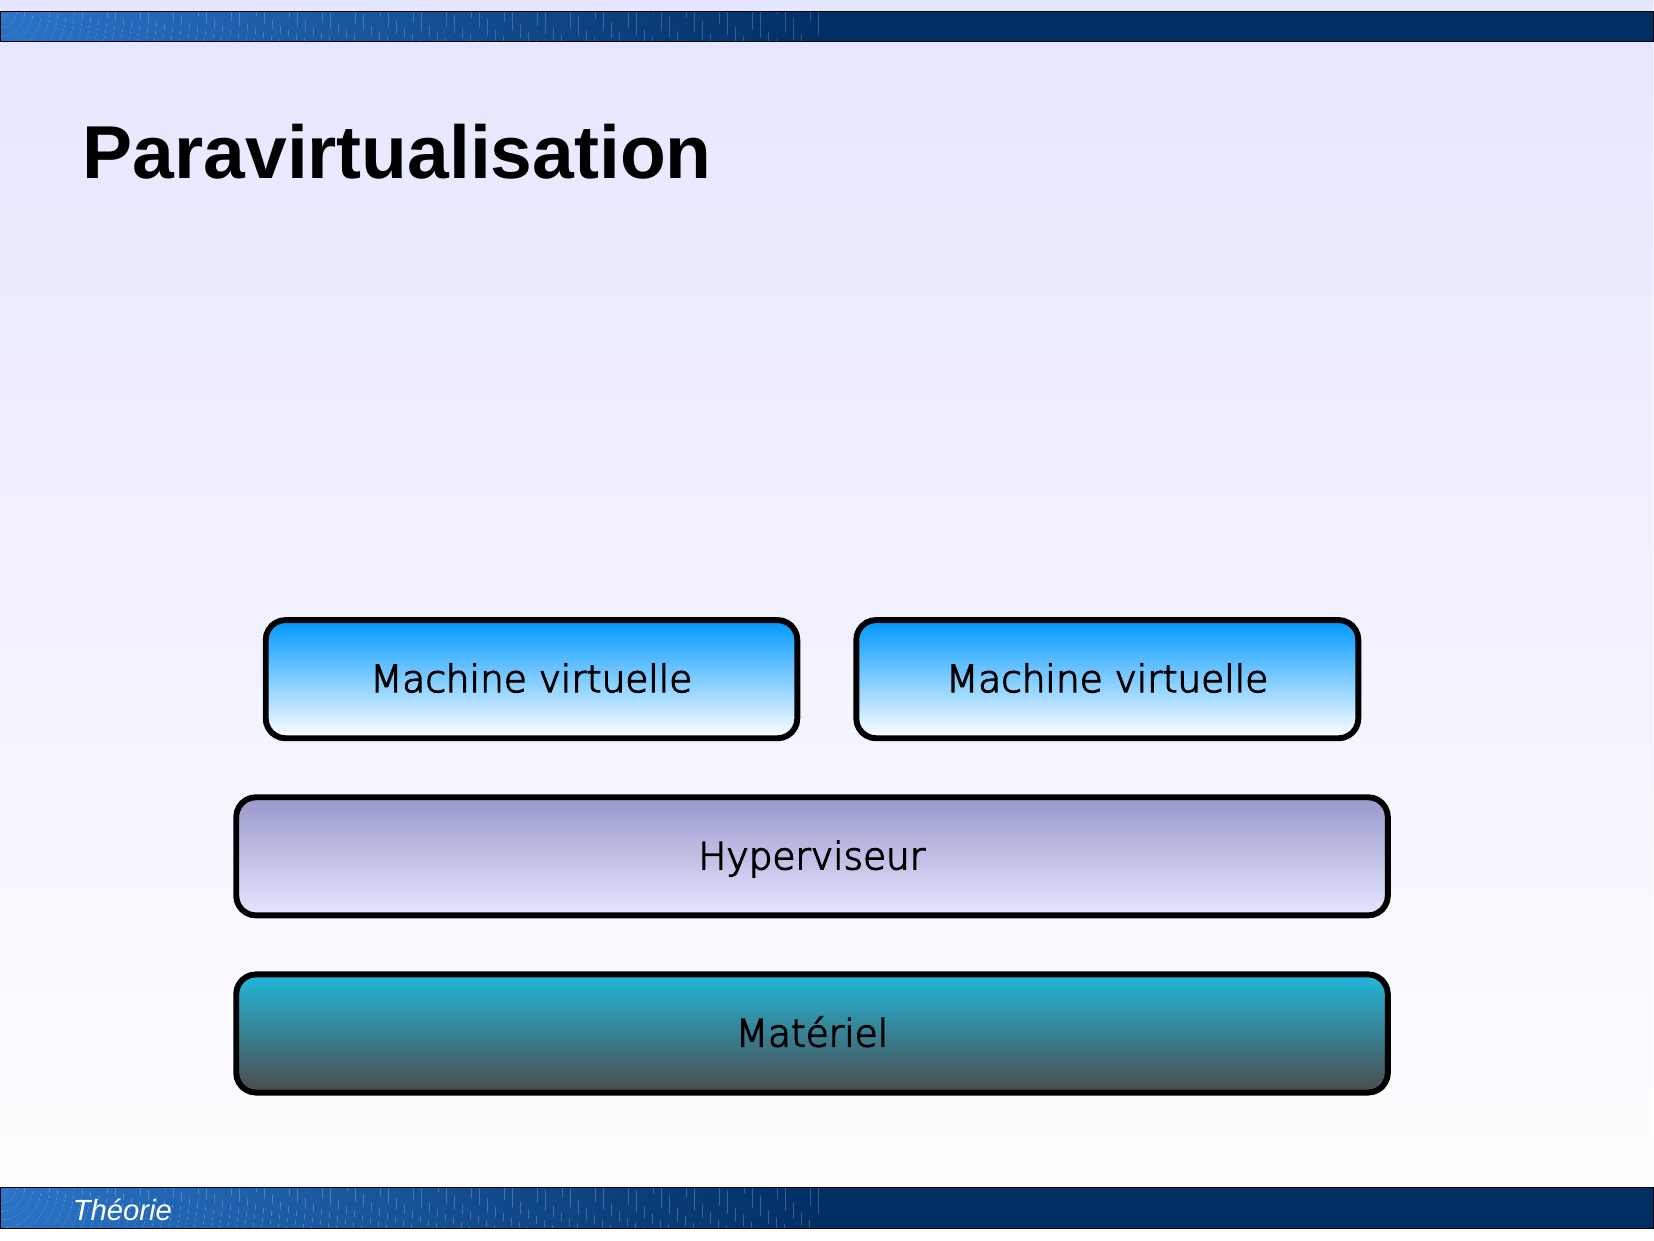

# Paravirtualisation
Machine virtuelle
Machine virtuelle
Hyperviseur
Matériel
Théorie